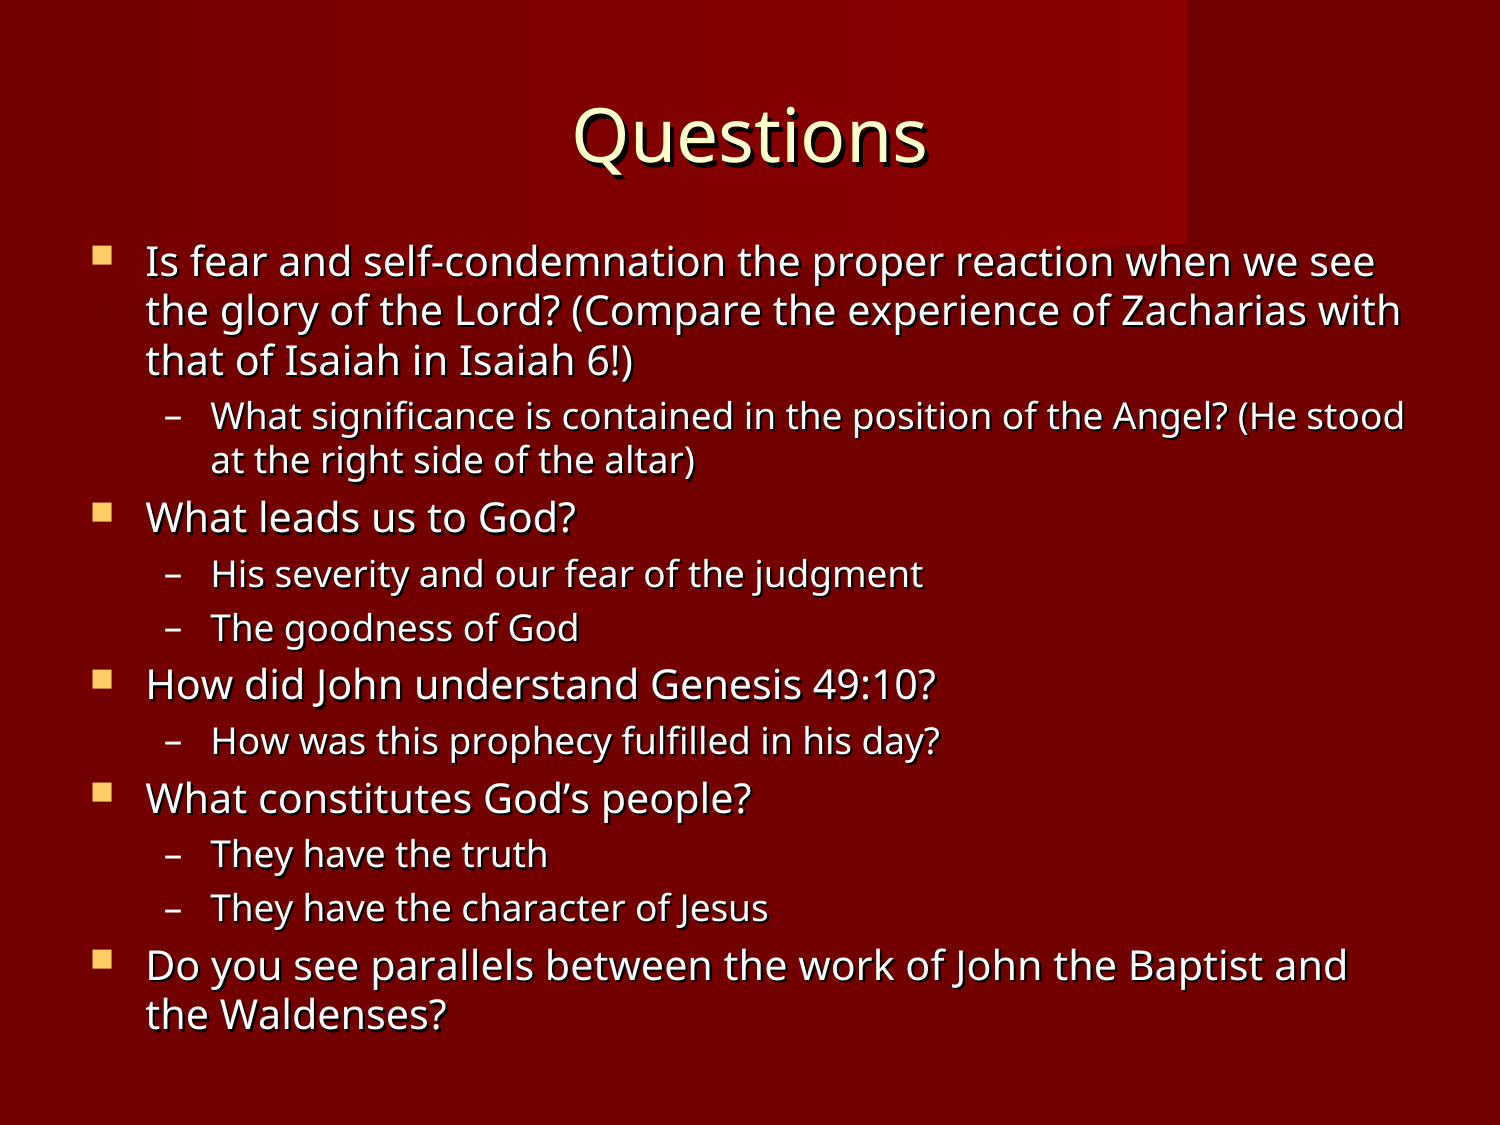

# Questions
Is fear and self-condemnation the proper reaction when we see the glory of the Lord? (Compare the experience of Zacharias with that of Isaiah in Isaiah 6!)
What significance is contained in the position of the Angel? (He stood at the right side of the altar)
What leads us to God?
His severity and our fear of the judgment
The goodness of God
How did John understand Genesis 49:10?
How was this prophecy fulfilled in his day?
What constitutes God’s people?
They have the truth
They have the character of Jesus
Do you see parallels between the work of John the Baptist and the Waldenses?